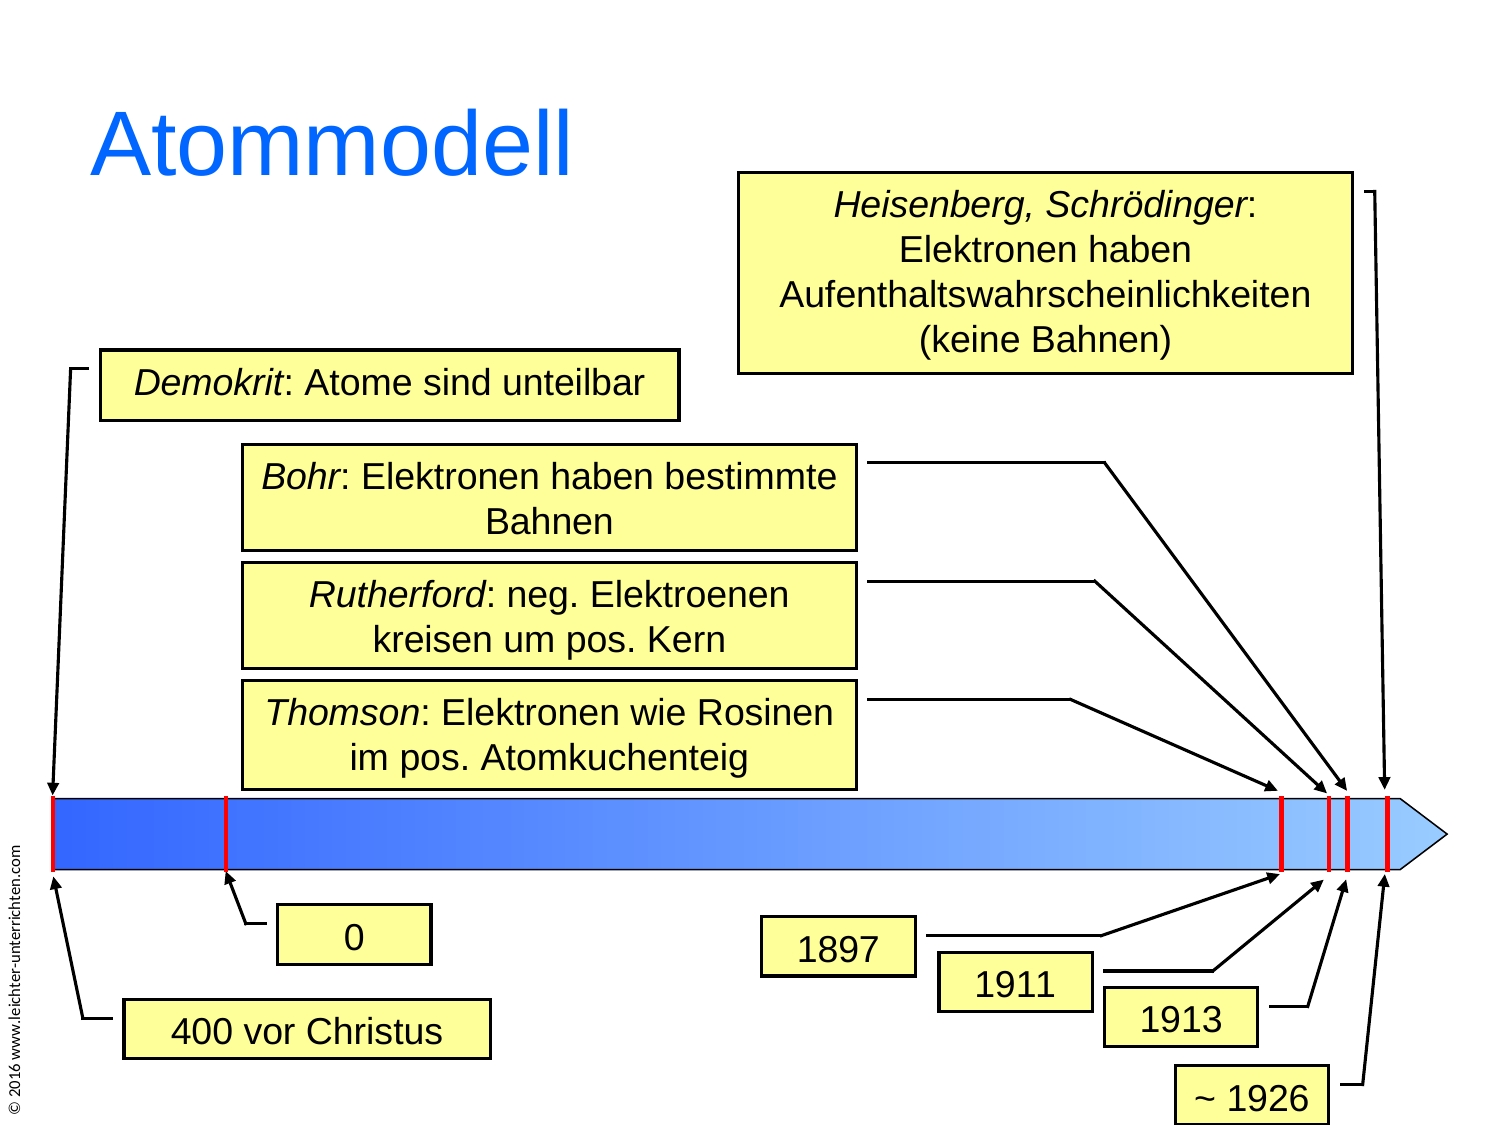

# Atommodell
Heisenberg, Schrödinger: Elektronen haben Aufenthaltswahrscheinlichkeiten (keine Bahnen)
Demokrit: Atome sind unteilbar
Bohr: Elektronen haben bestimmte Bahnen
Rutherford: neg. Elektroenen kreisen um pos. Kern
Thomson: Elektronen wie Rosinen im pos. Atomkuchenteig
0
1897
1911
1913
400 vor Christus
~ 1926